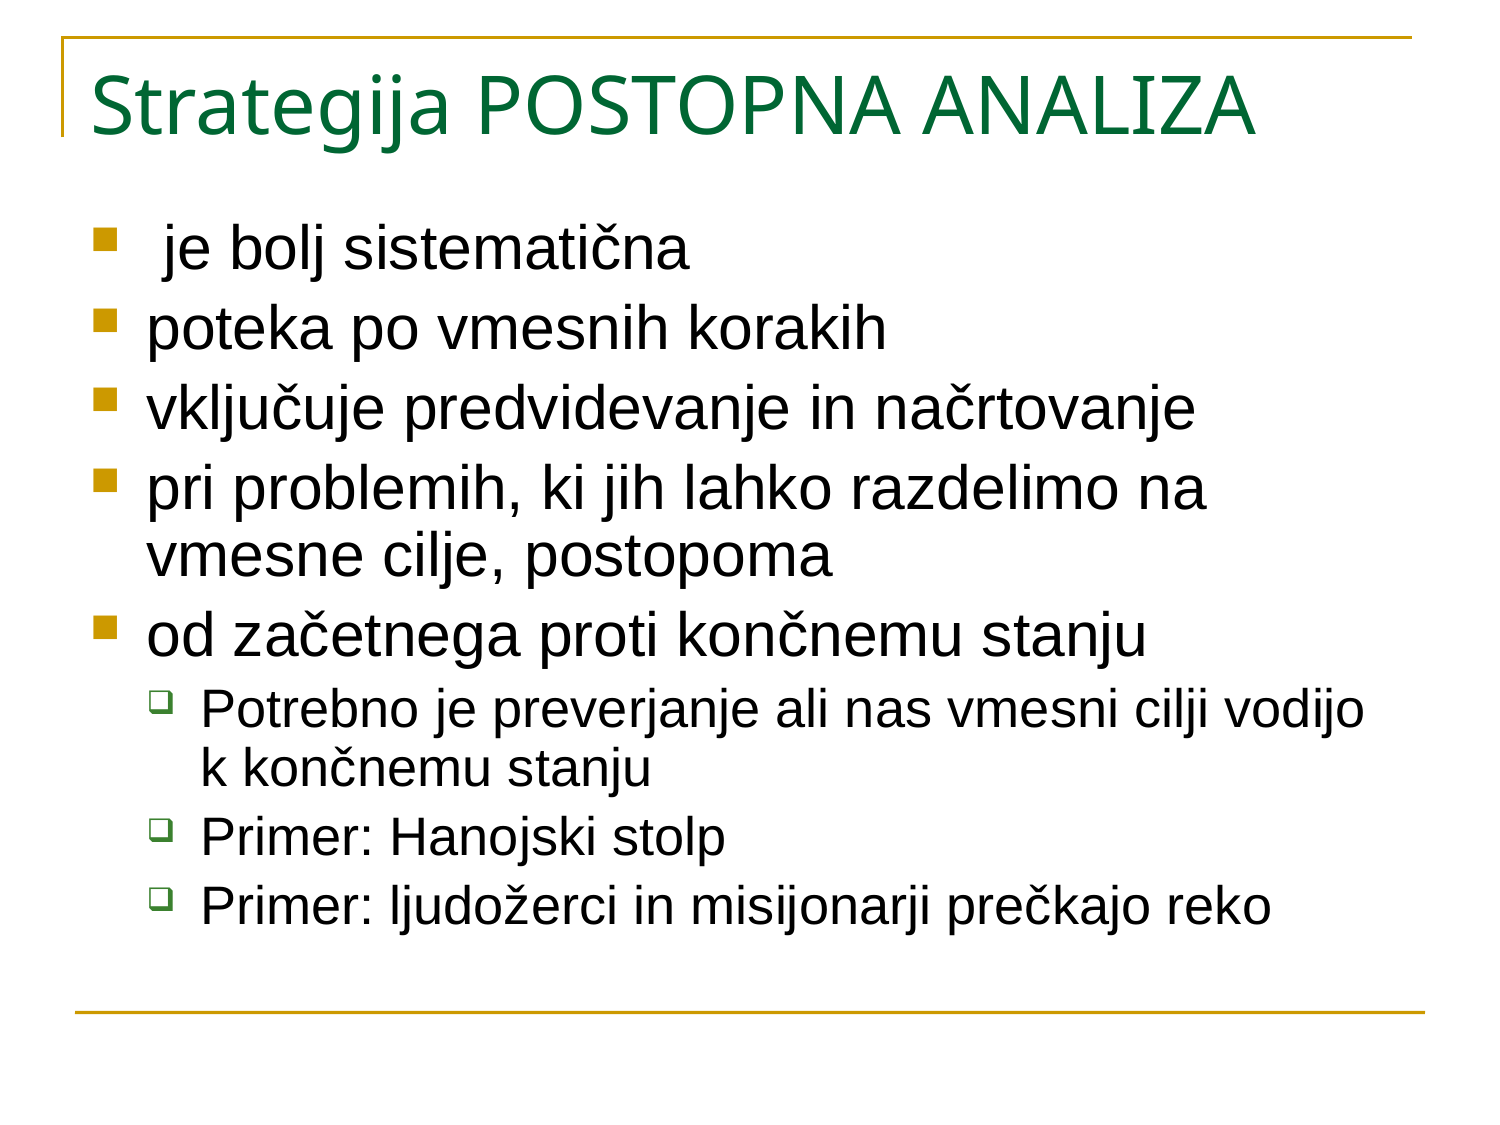

# Strategija POSTOPNA ANALIZA
 je bolj sistematična
poteka po vmesnih korakih
vključuje predvidevanje in načrtovanje
pri problemih, ki jih lahko razdelimo na vmesne cilje, postopoma
od začetnega proti končnemu stanju
Potrebno je preverjanje ali nas vmesni cilji vodijo k končnemu stanju
Primer: Hanojski stolp
Primer: ljudožerci in misijonarji prečkajo reko